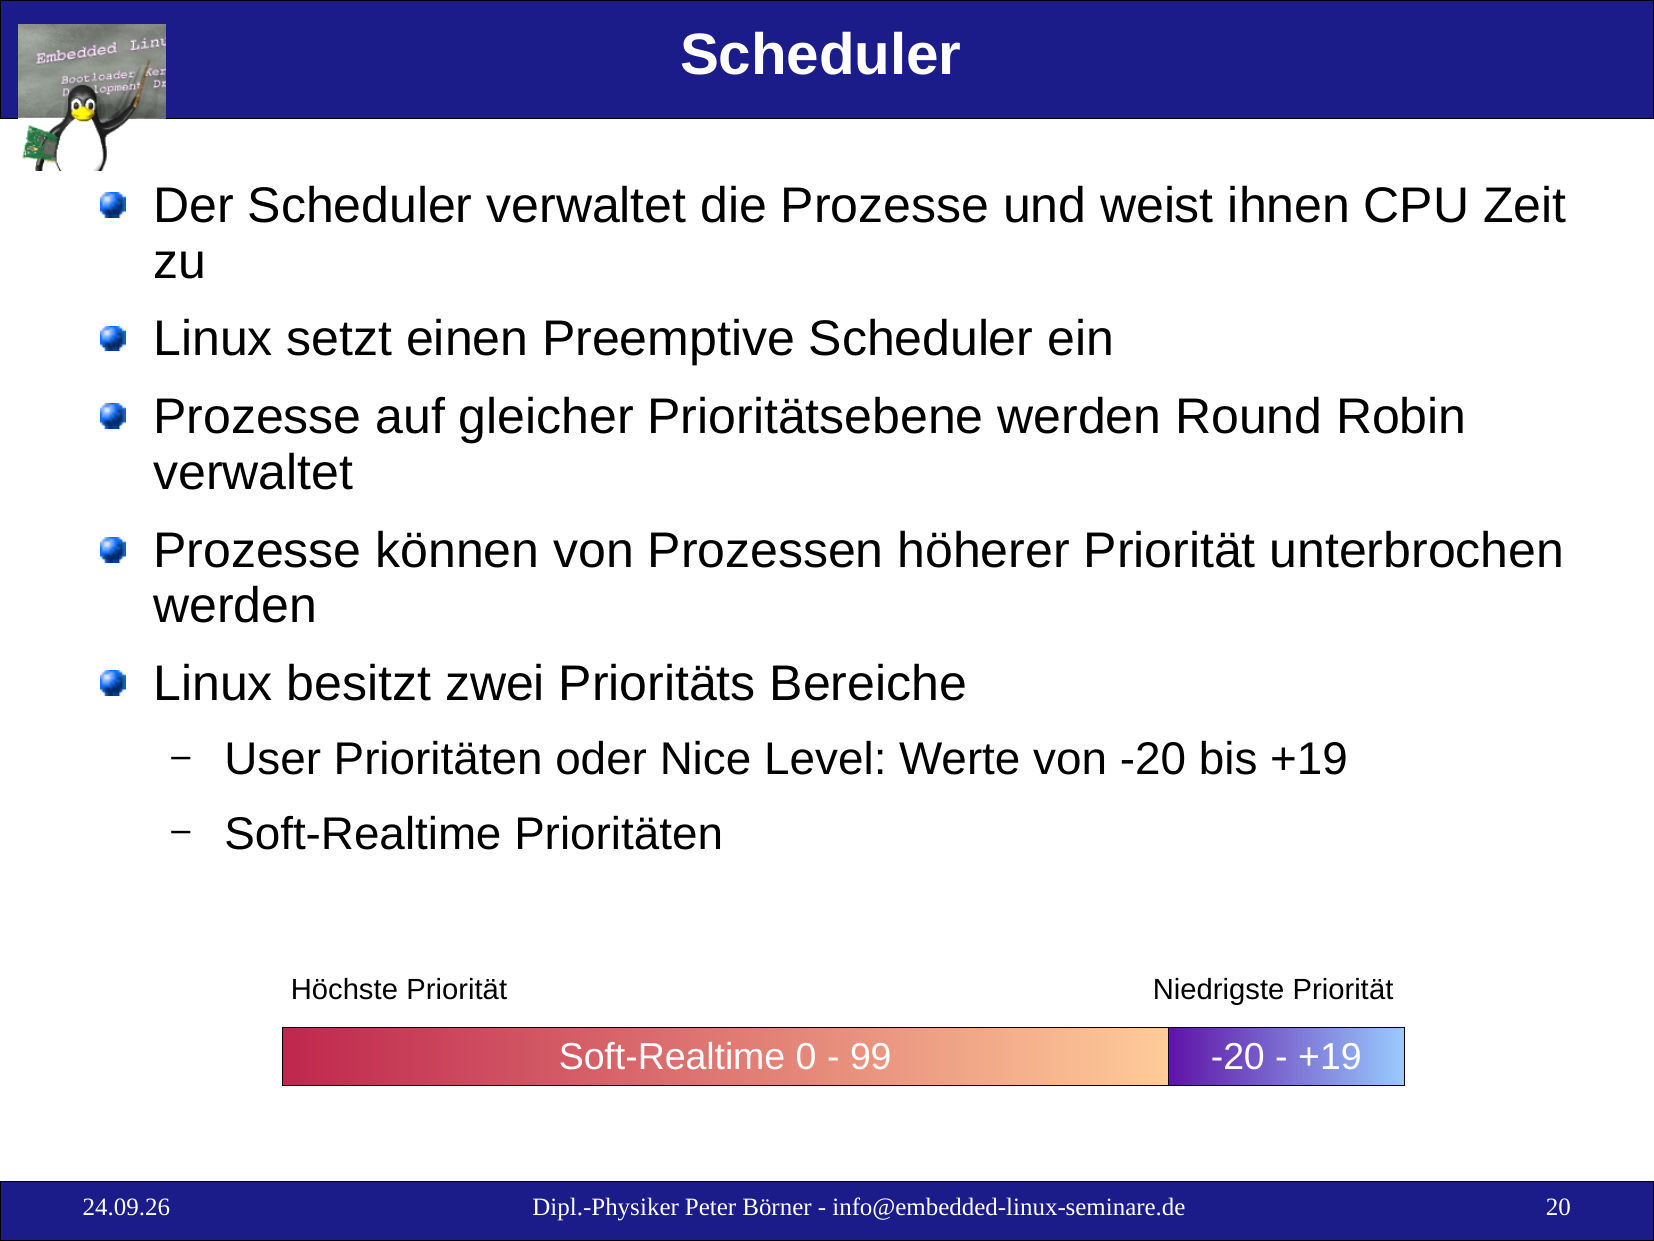

# Scheduler
Der Scheduler verwaltet die Prozesse und weist ihnen CPU Zeit zu
Linux setzt einen Preemptive Scheduler ein
Prozesse auf gleicher Prioritätsebene werden Round Robin verwaltet
Prozesse können von Prozessen höherer Priorität unterbrochen werden
Linux besitzt zwei Prioritäts Bereiche
User Prioritäten oder Nice Level: Werte von -20 bis +19
Soft-Realtime Prioritäten
Höchste Priorität
Niedrigste Priorität
Soft-Realtime 0 - 99
-20 - +19
 Dipl.-Physiker Peter Börner - info@embedded-linux-seminare.de
20